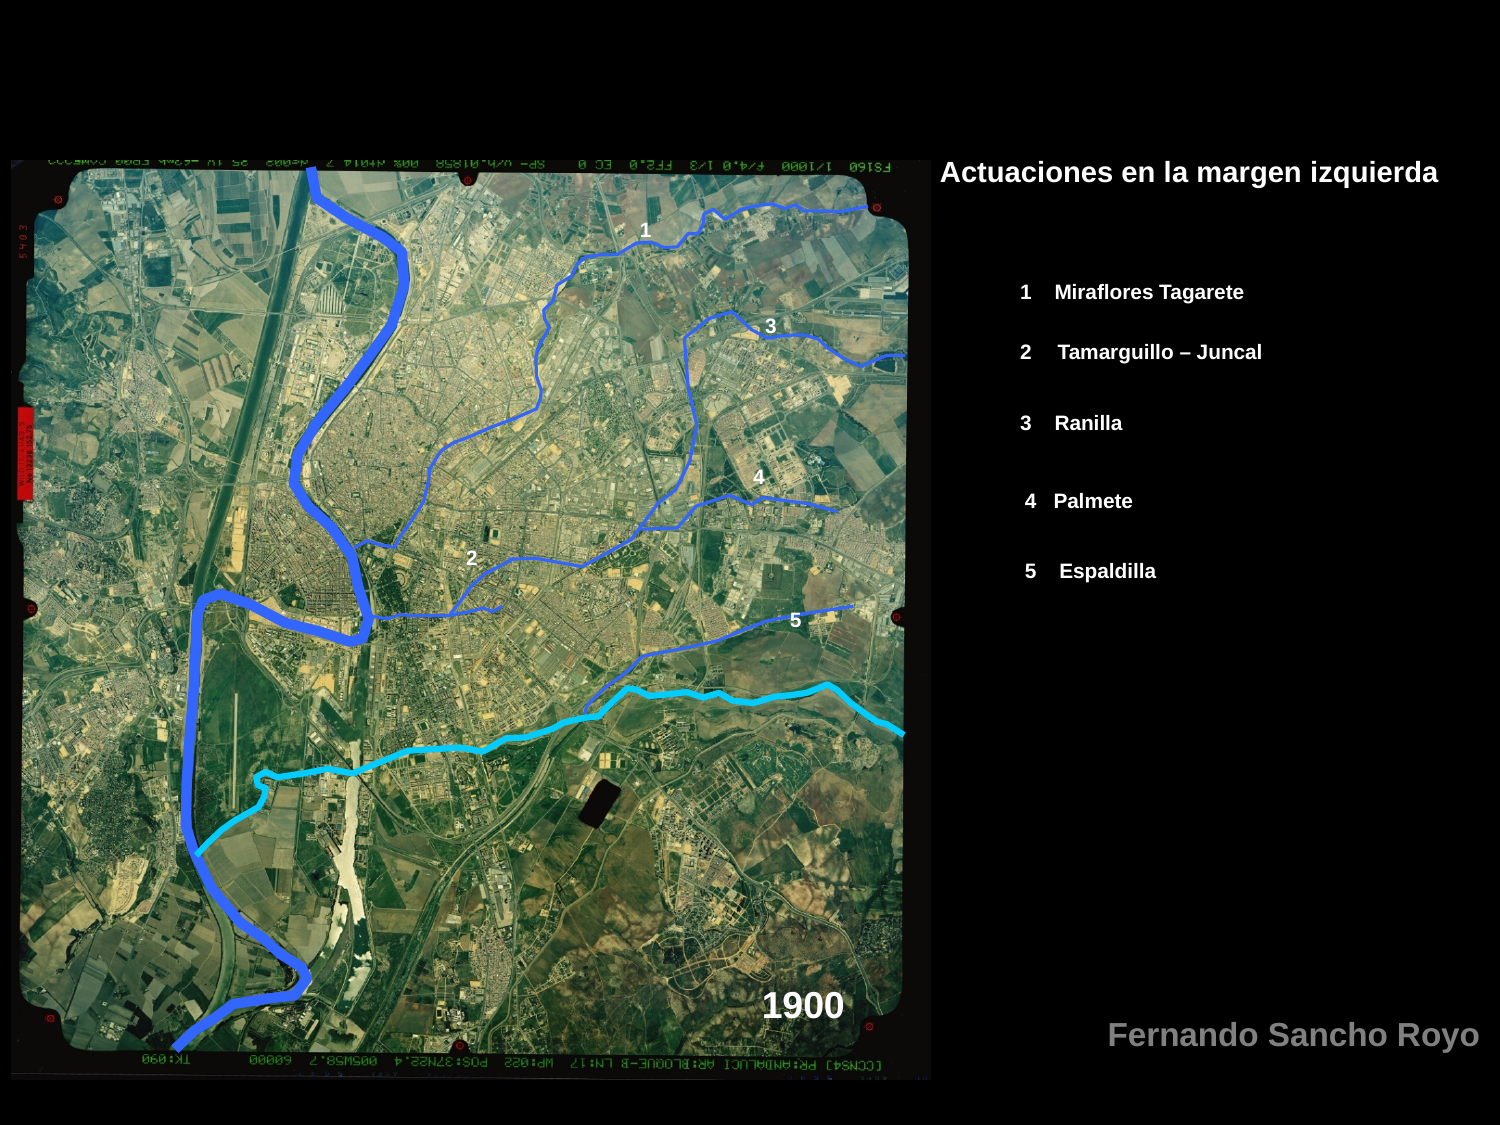

Actuaciones en la margen izquierda
1
1 Miraflores Tagarete
3
2
Tamarguillo – Juncal
3 Ranilla
4
4 Palmete
5 Espaldilla
5
1900
Fernando Sancho Royo